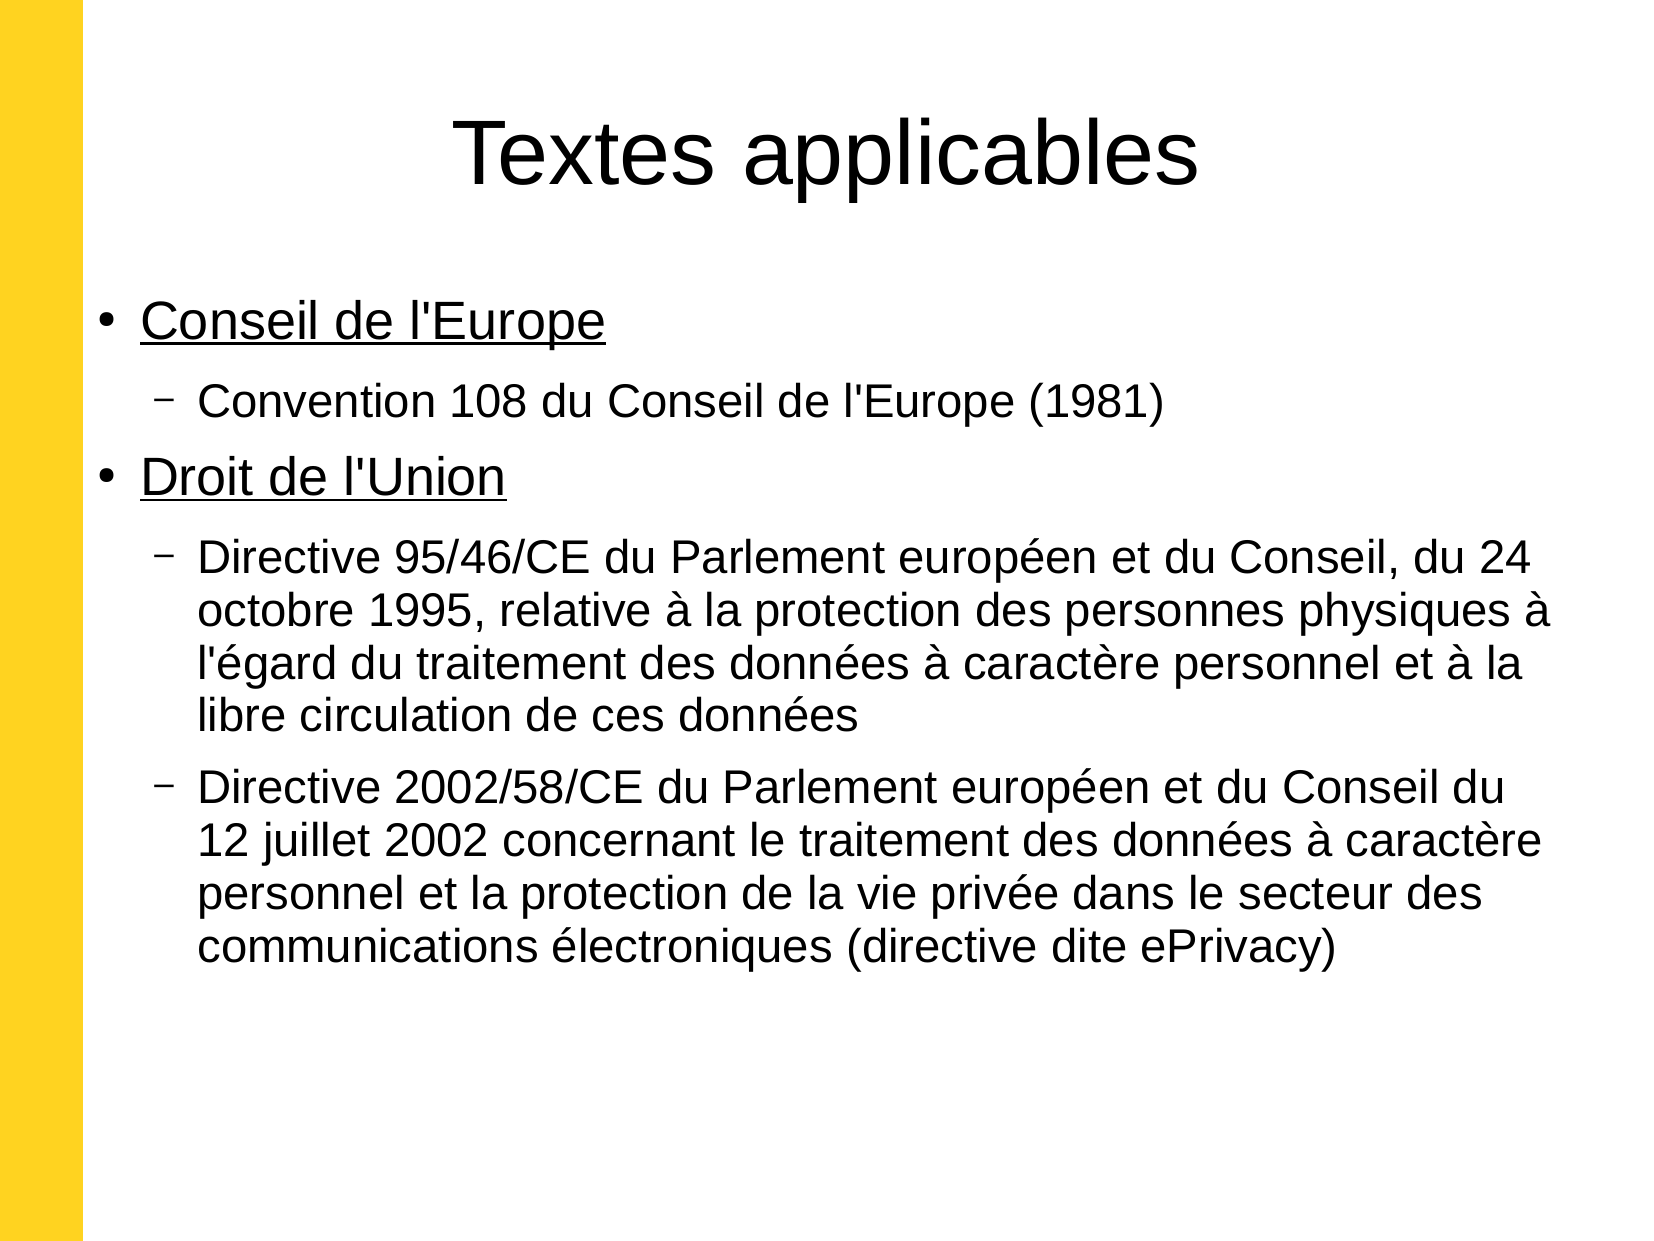

# Textes applicables
Conseil de l'Europe
Convention 108 du Conseil de l'Europe (1981)
Droit de l'Union
Directive 95/46/CE du Parlement européen et du Conseil, du 24 octobre 1995, relative à la protection des personnes physiques à l'égard du traitement des données à caractère personnel et à la libre circulation de ces données
Directive 2002/58/CE du Parlement européen et du Conseil du 12 juillet 2002 concernant le traitement des données à caractère personnel et la protection de la vie privée dans le secteur des communications électroniques (directive dite ePrivacy)